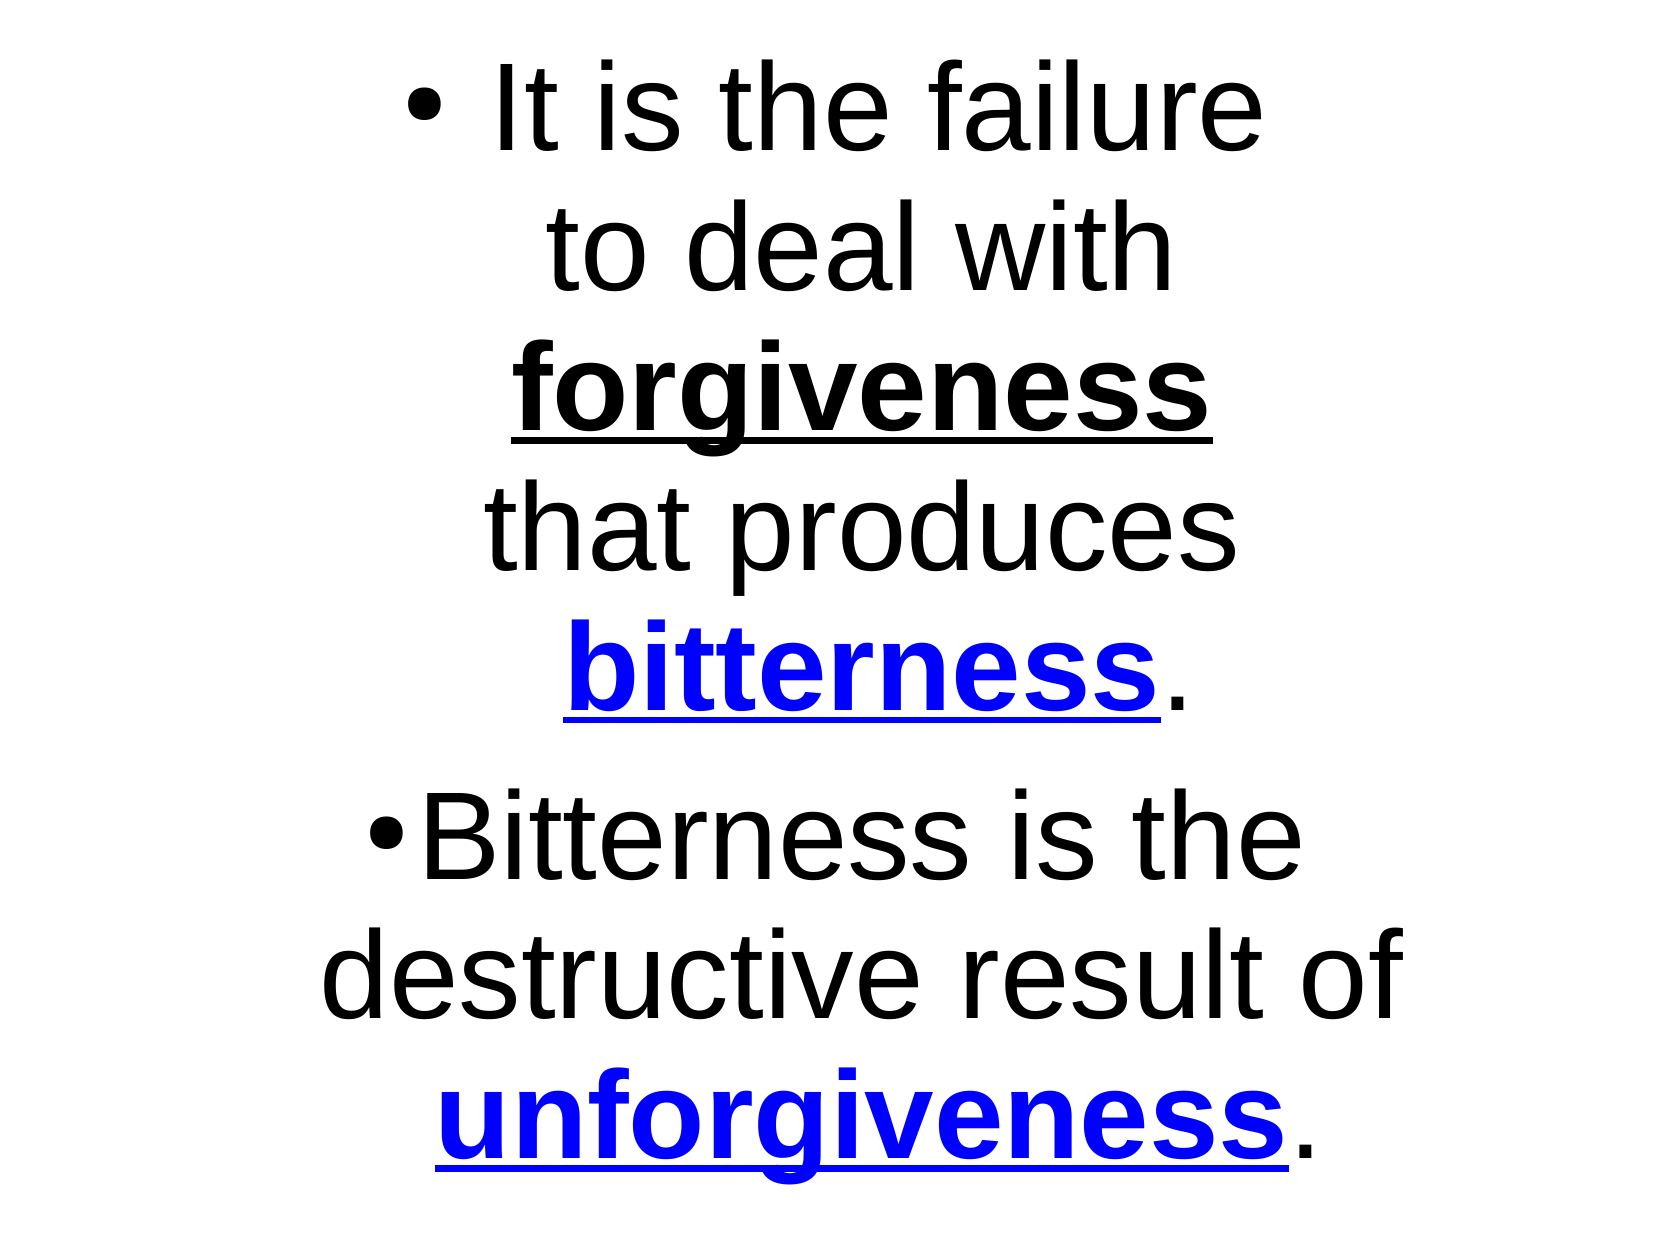

# It is the failure to deal with forgiveness that produces bitterness.
Bitterness is the
destructive result of
unforgiveness.